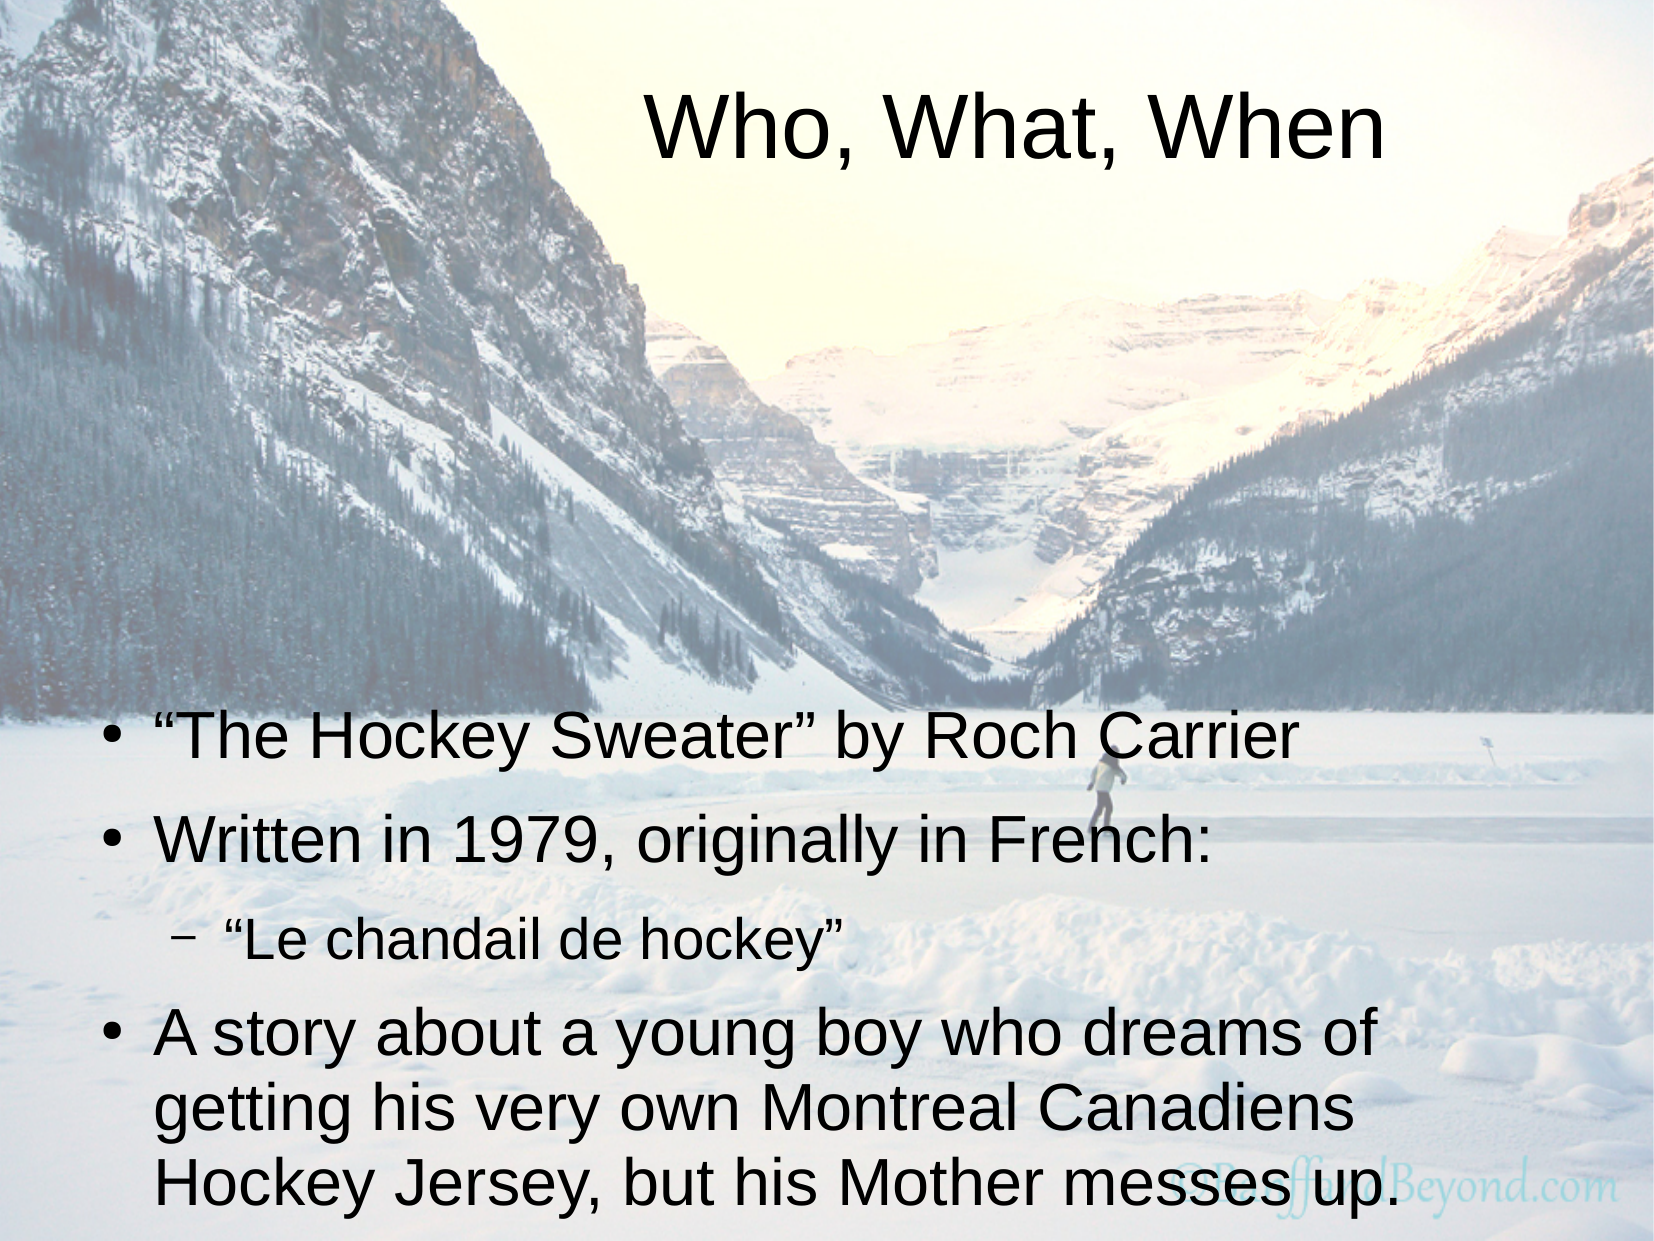

# Who, What, When
“The Hockey Sweater” by Roch Carrier
Written in 1979, originally in French:
“Le chandail de hockey”
A story about a young boy who dreams of getting his very own Montreal Canadiens Hockey Jersey, but his Mother messes up.